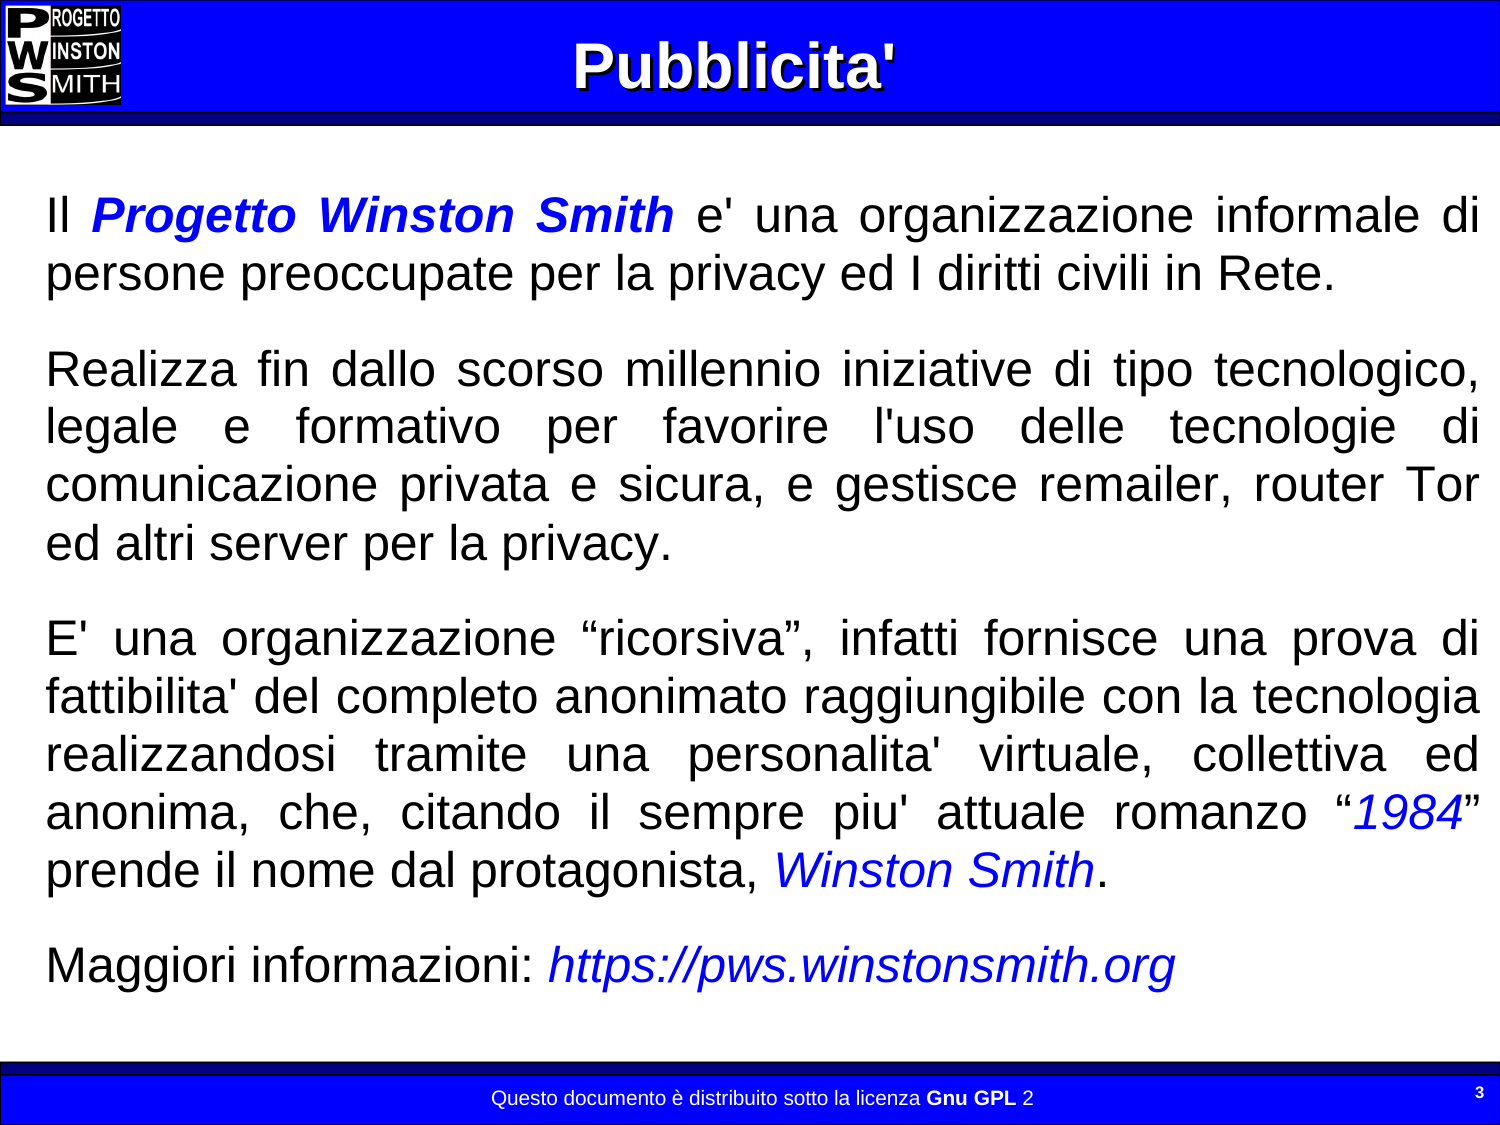

Pubblicita'
Il Progetto Winston Smith e' una organizzazione informale di persone preoccupate per la privacy ed I diritti civili in Rete.
Realizza fin dallo scorso millennio iniziative di tipo tecnologico, legale e formativo per favorire l'uso delle tecnologie di comunicazione privata e sicura, e gestisce remailer, router Tor ed altri server per la privacy.
E' una organizzazione “ricorsiva”, infatti fornisce una prova di fattibilita' del completo anonimato raggiungibile con la tecnologia realizzandosi tramite una personalita' virtuale, collettiva ed anonima, che, citando il sempre piu' attuale romanzo “1984” prende il nome dal protagonista, Winston Smith.
Maggiori informazioni: https://pws.winstonsmith.org